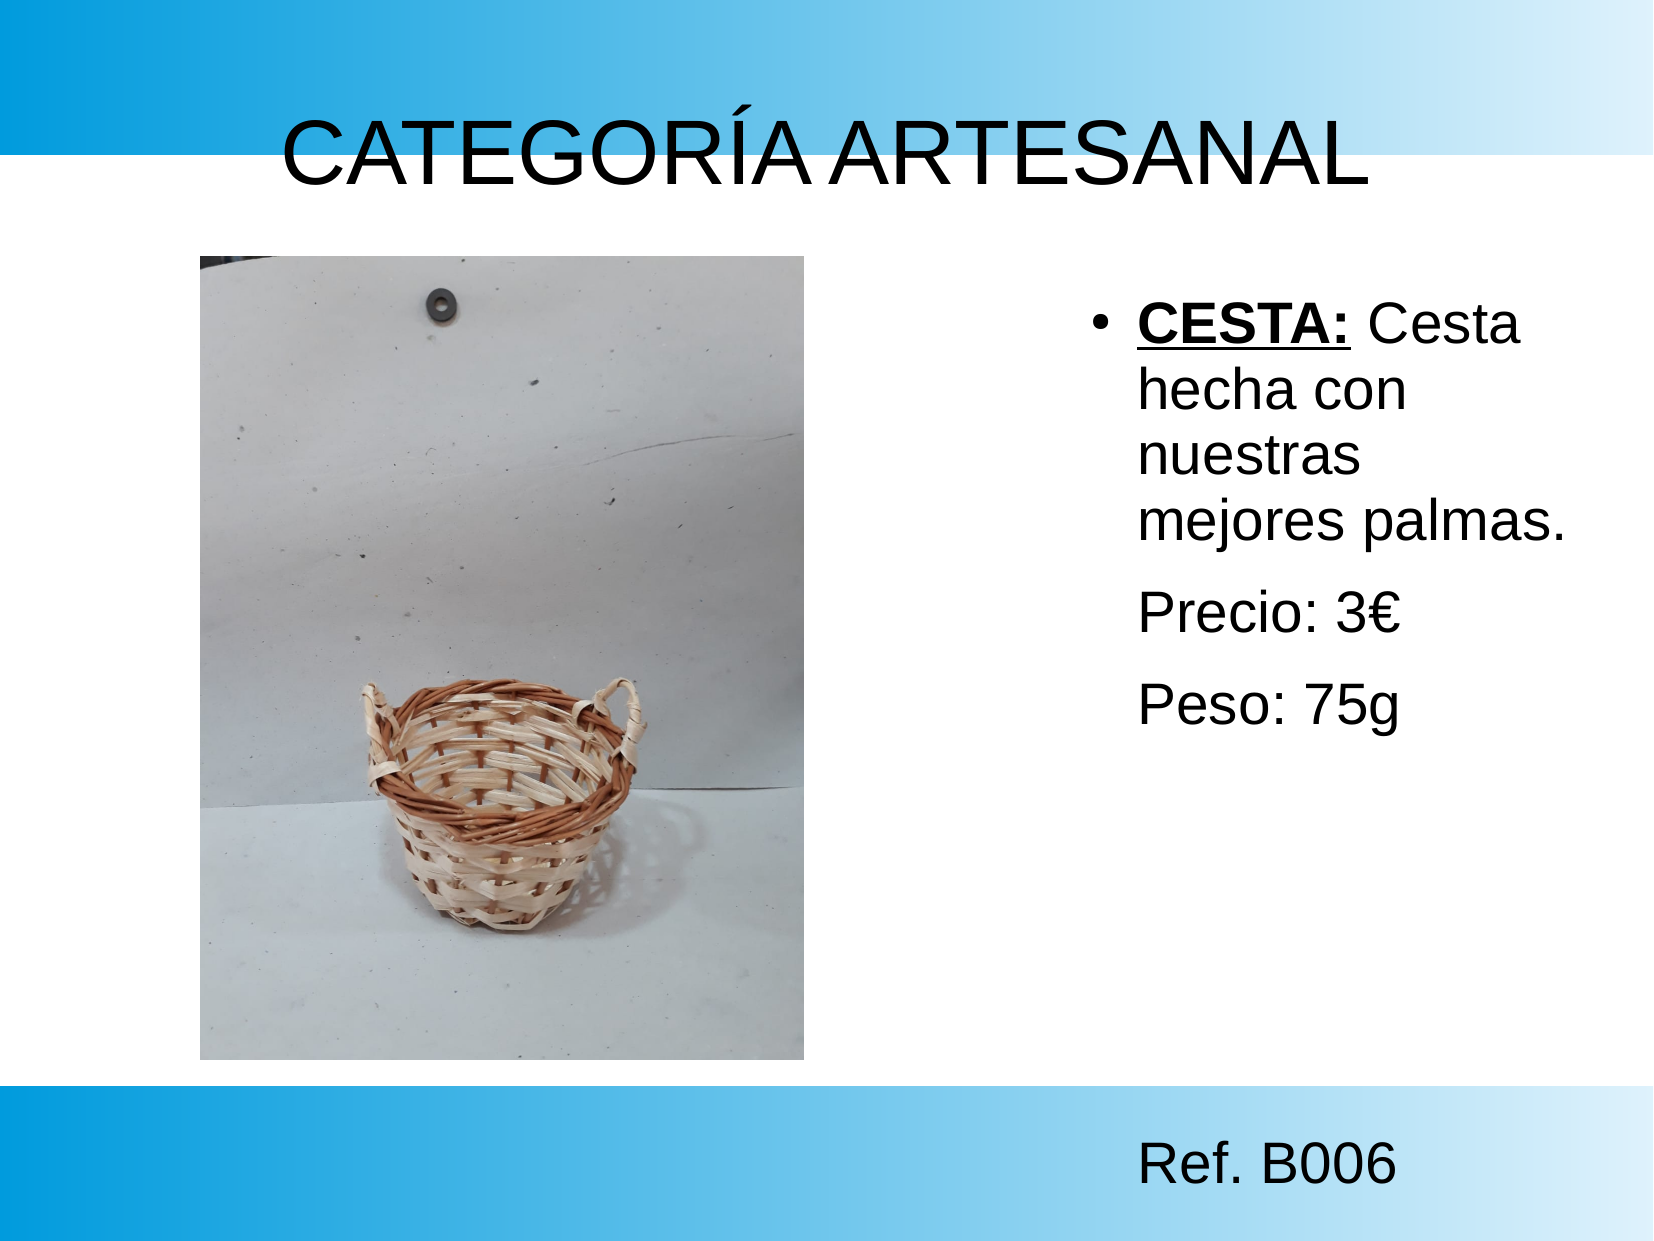

# CATEGORÍA ARTESANAL
CESTA: Cesta hecha con nuestras mejores palmas.
Precio: 3€
Peso: 75g
Ref. B006